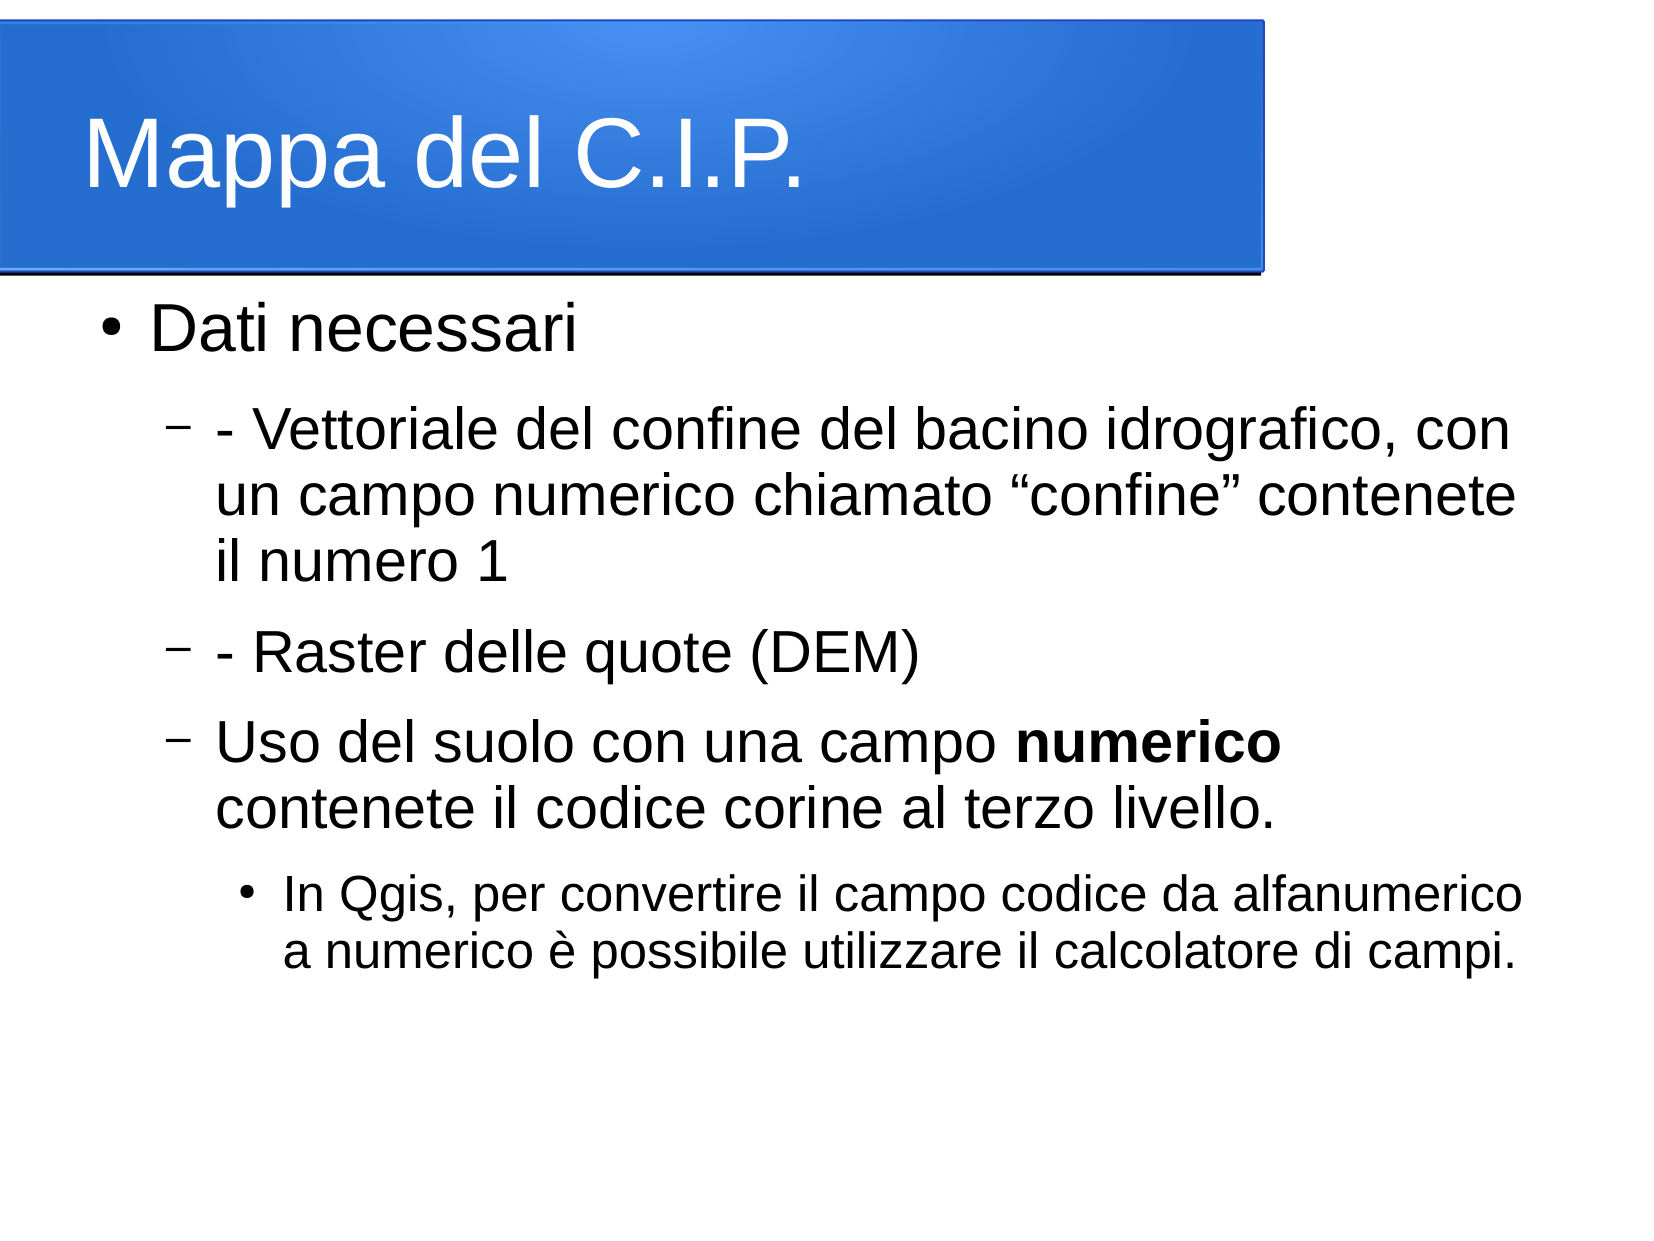

# Mappa del C.I.P.
Dati necessari
- Vettoriale del confine del bacino idrografico, con un campo numerico chiamato “confine” contenete il numero 1
- Raster delle quote (DEM)
Uso del suolo con una campo numerico contenete il codice corine al terzo livello.
In Qgis, per convertire il campo codice da alfanumerico a numerico è possibile utilizzare il calcolatore di campi.